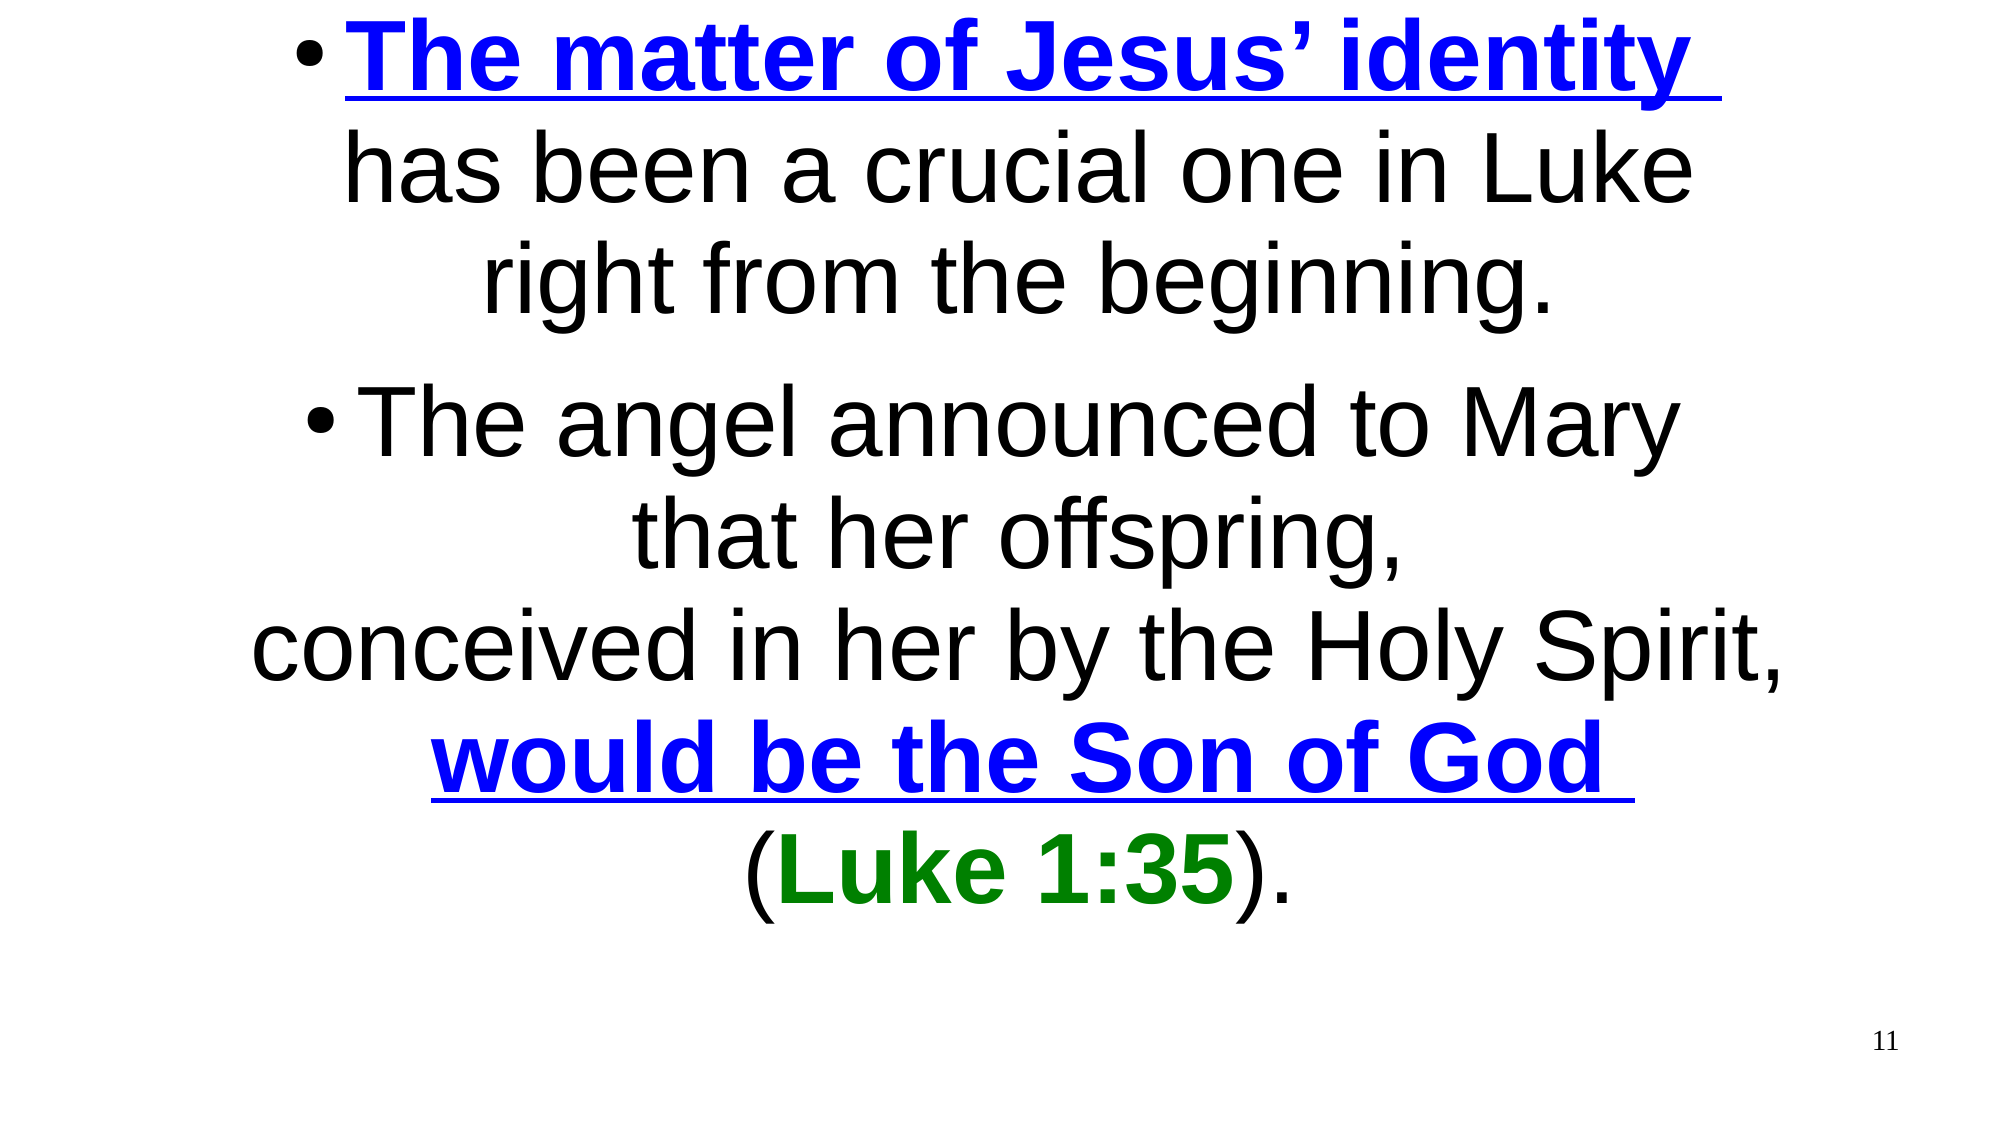

# The matter of Jesus’ identity has been a crucial one in Luke right from the beginning.
The angel announced to Mary
that her offspring,
conceived in her by the Holy Spirit,
would be the Son of God
(Luke 1:35).
11